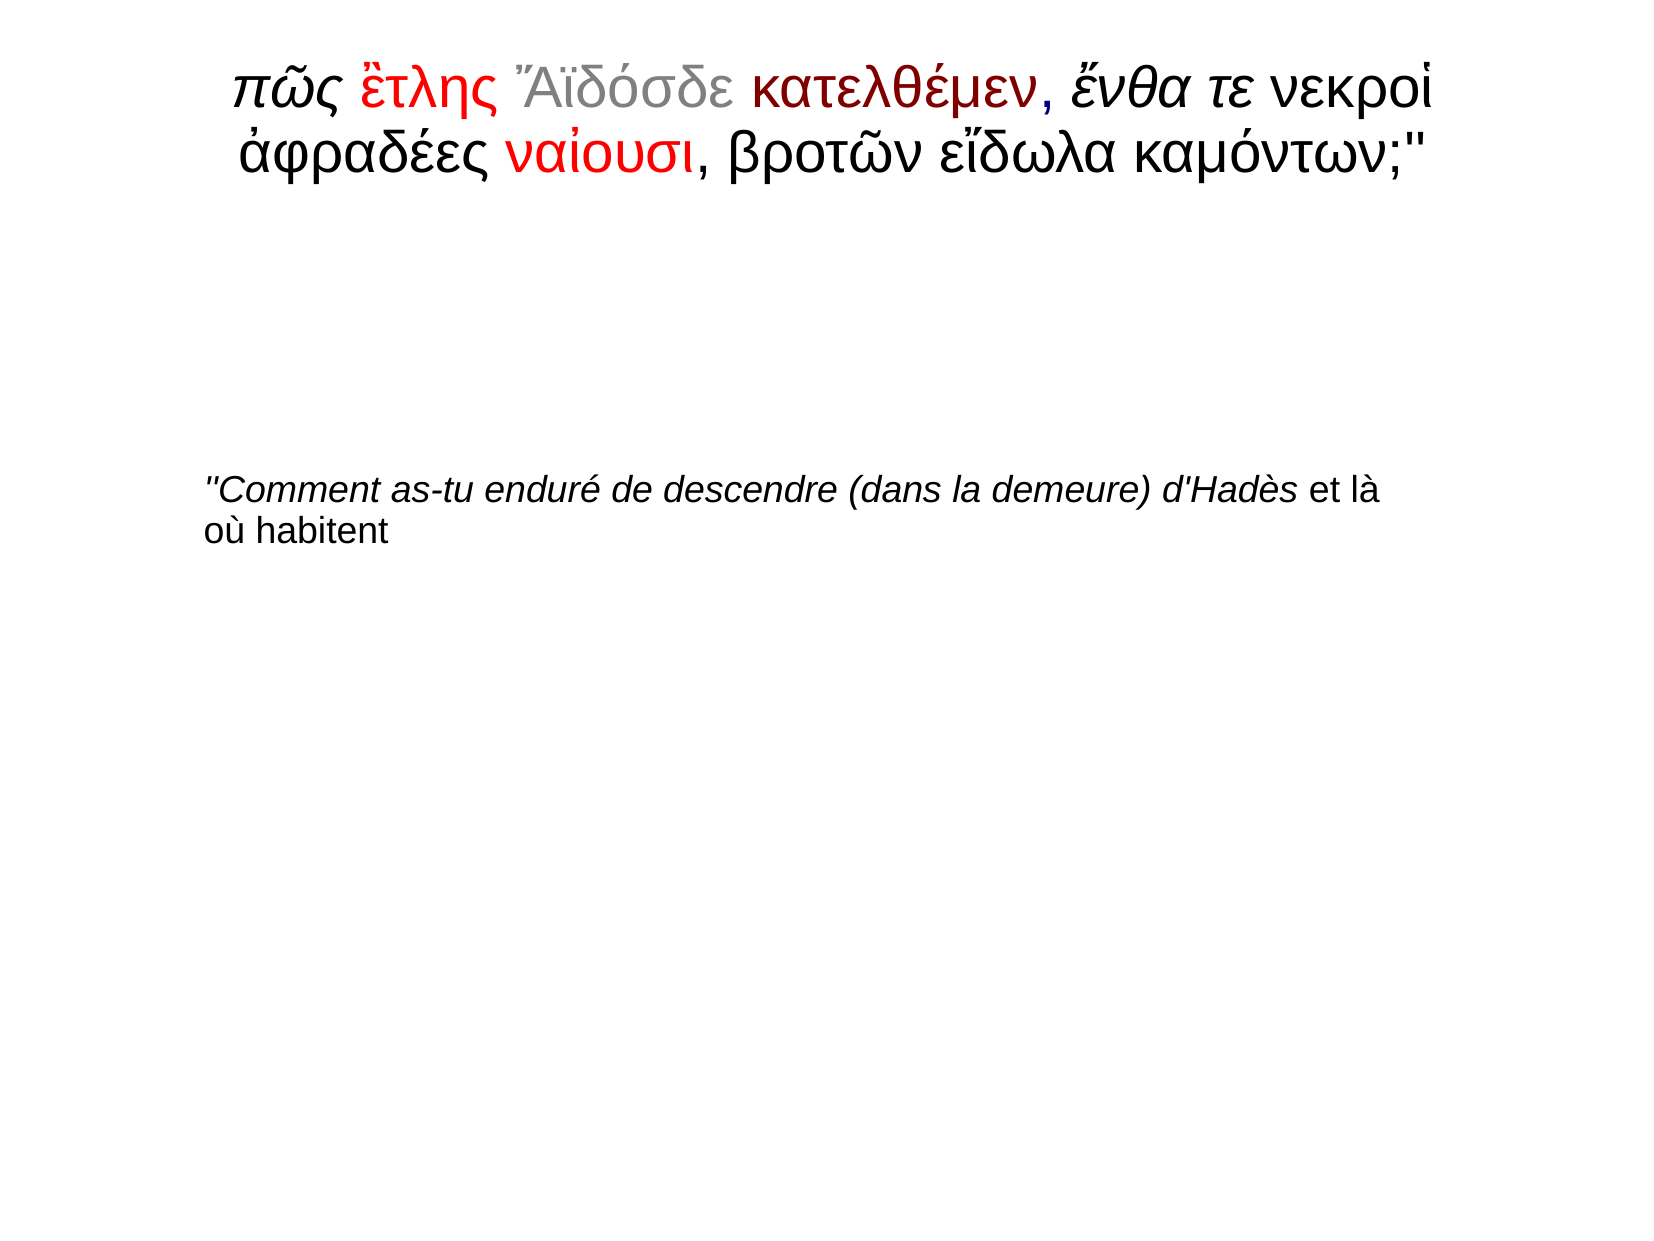

πῶς ἒτλης Ἄϊδόσδε κατελθέμεν, ἔνθα τε νεκροἱ
ἀφραδέες ναἰουσι, βροτῶν εἴδωλα καμόντων;''
''Comment as-tu enduré de descendre (dans la demeure) d'Hadès et là où habitent